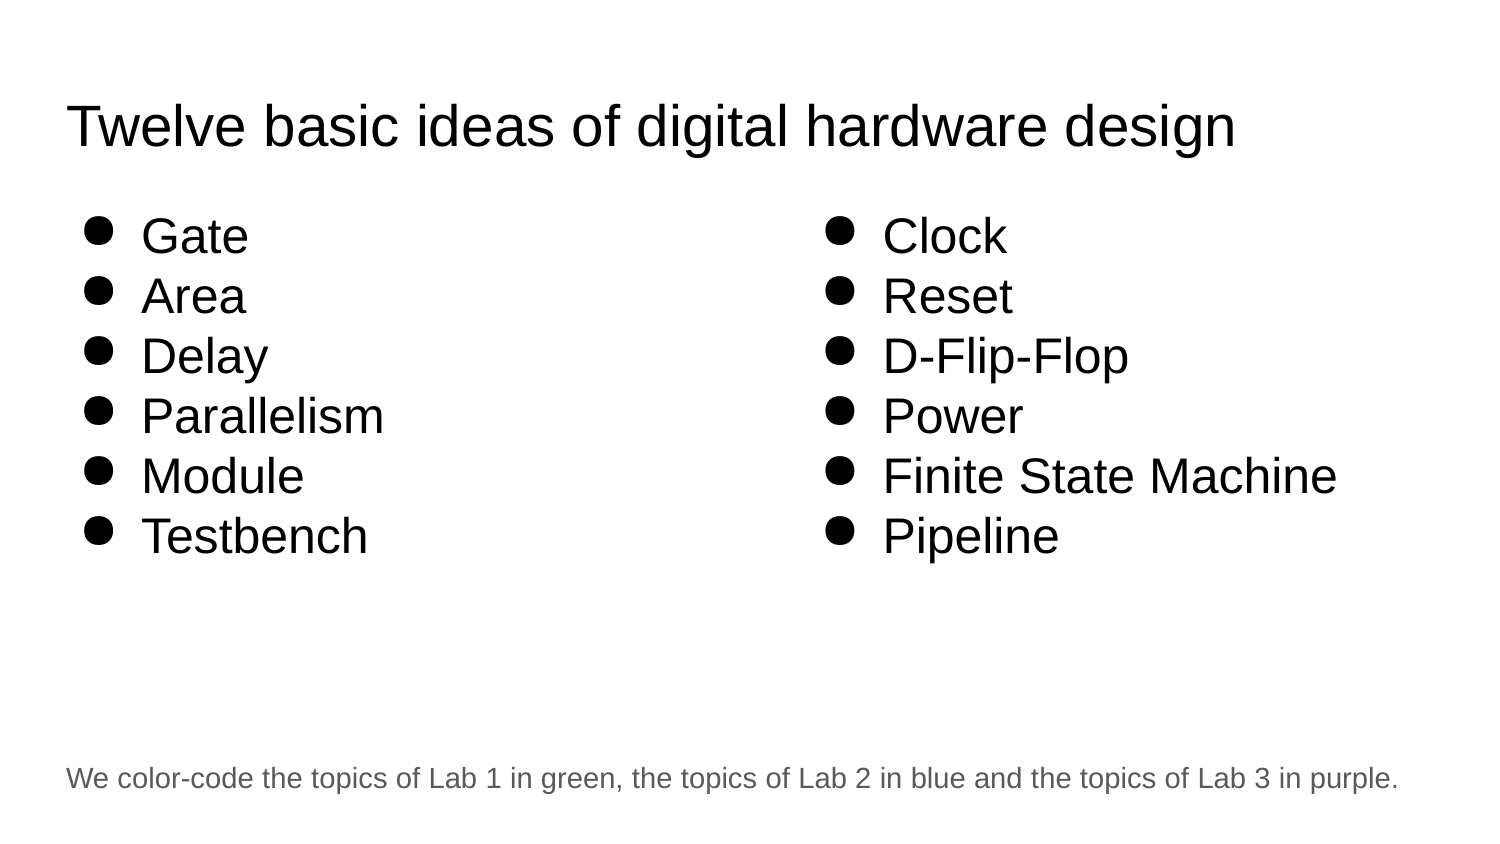

# Twelve basic ideas of digital hardware design
Gate
Area
Delay
Parallelism
Module
Testbench
Clock
Reset
D-Flip-Flop
Power
Finite State Machine
Pipeline
We color-code the topics of Lab 1 in green, the topics of Lab 2 in blue and the topics of Lab 3 in purple.